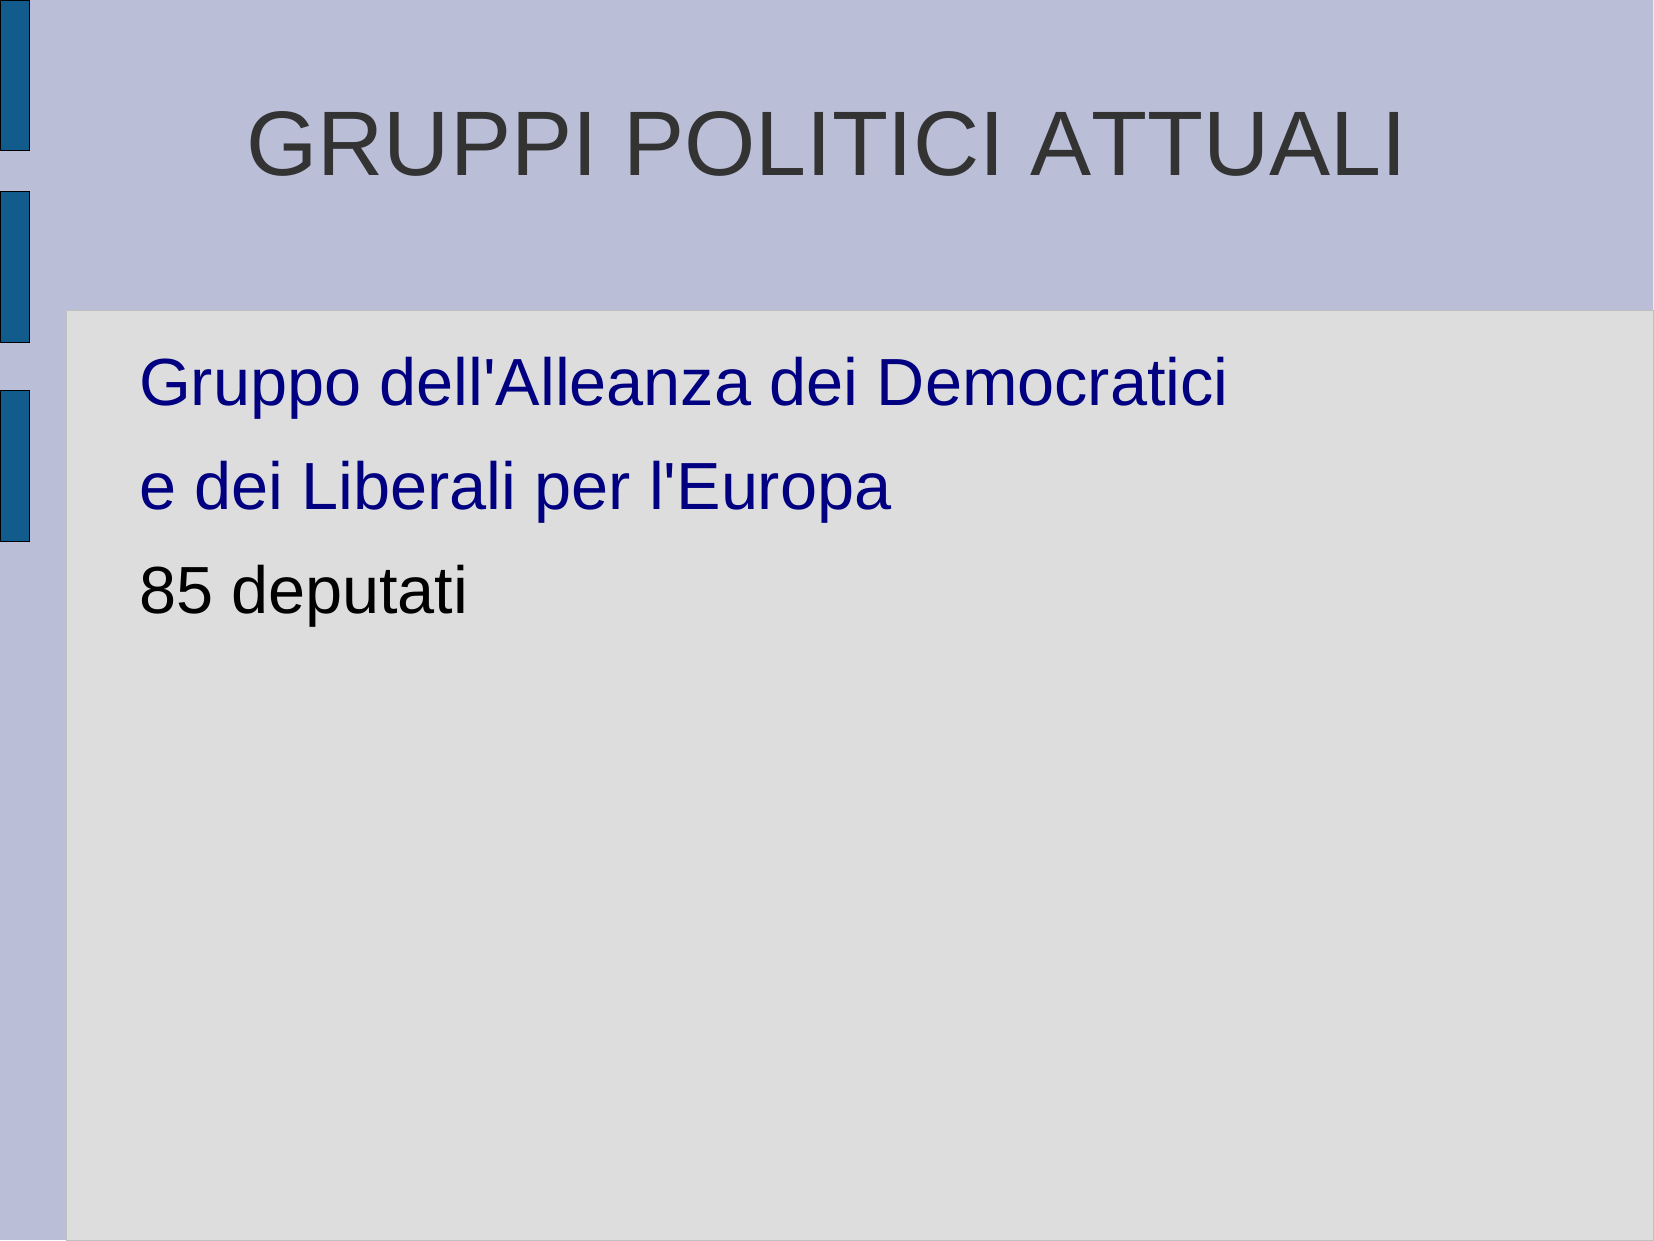

# GRUPPI POLITICI ATTUALI
Gruppo dell'Alleanza dei Democratici
e dei Liberali per l'Europa
85 deputati